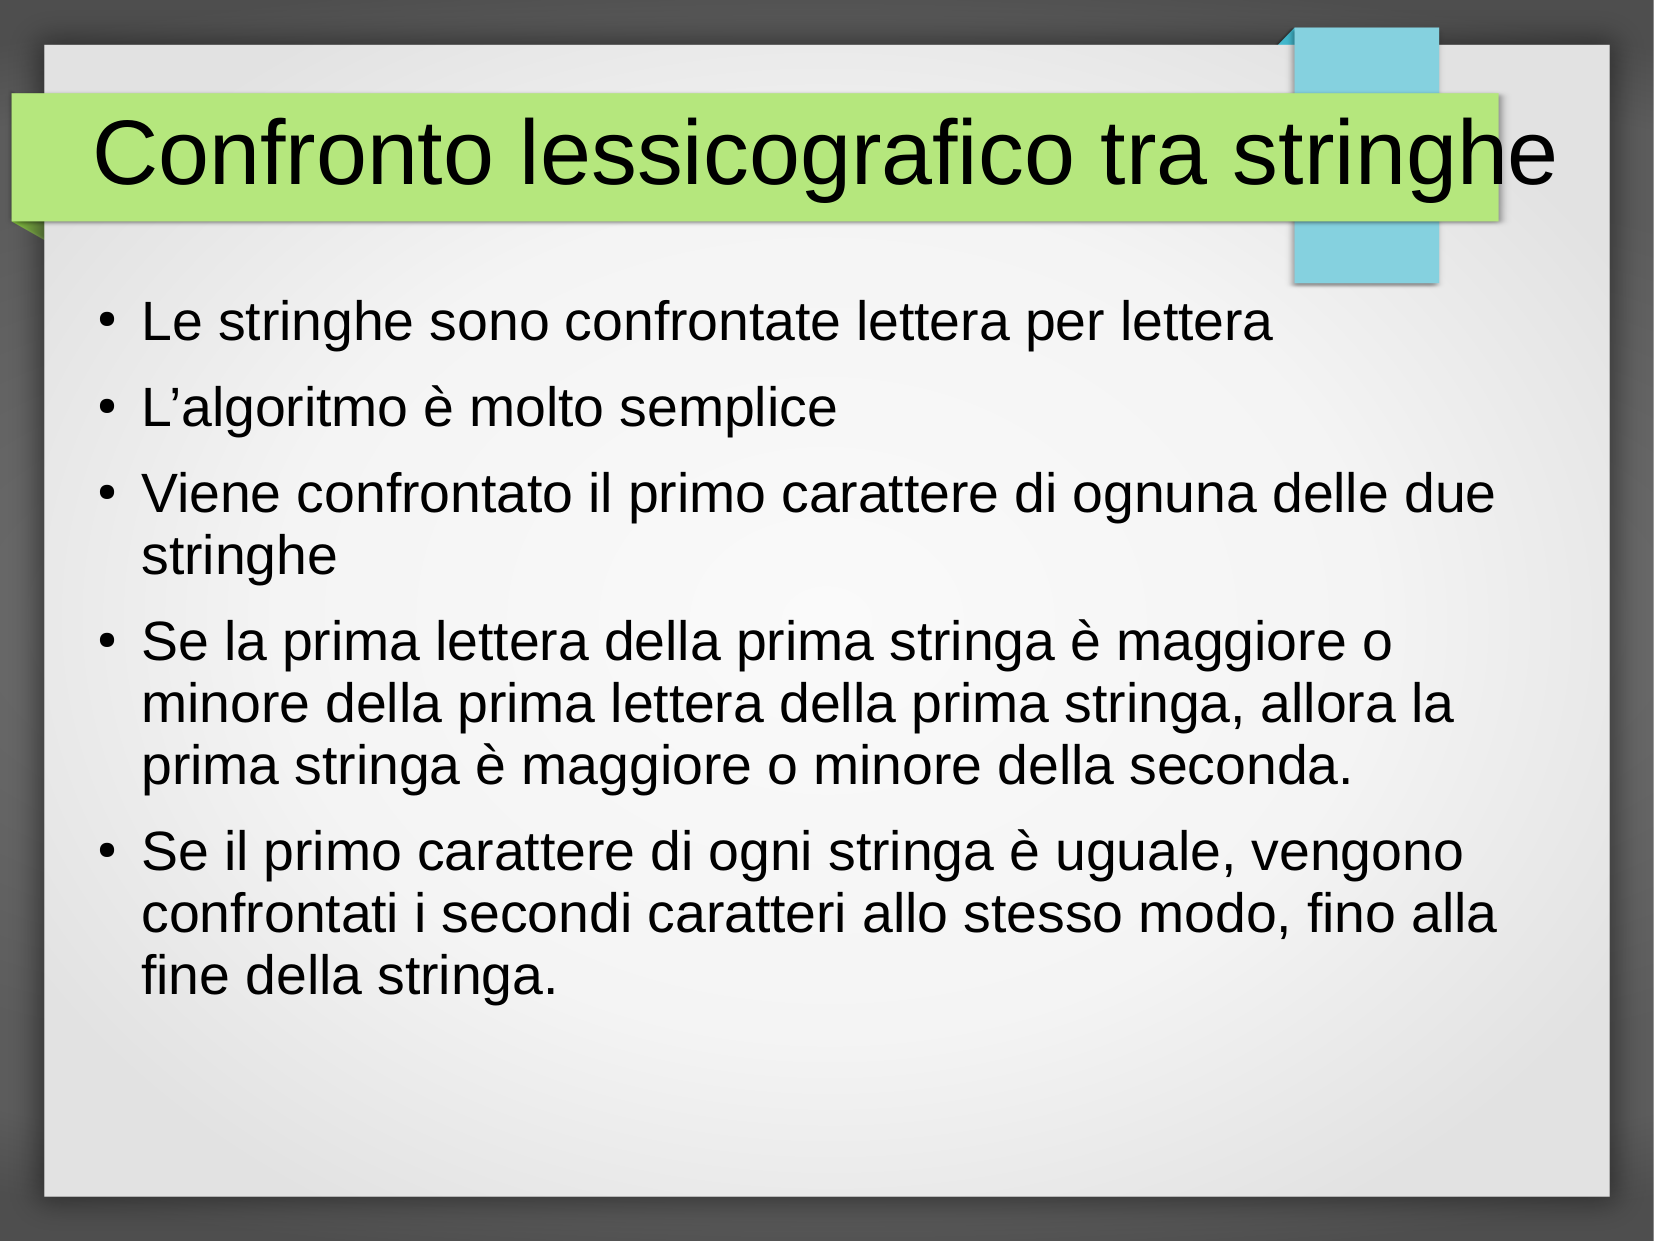

# Confronto lessicografico tra stringhe
Le stringhe sono confrontate lettera per lettera
L’algoritmo è molto semplice
Viene confrontato il primo carattere di ognuna delle due stringhe
Se la prima lettera della prima stringa è maggiore o minore della prima lettera della prima stringa, allora la prima stringa è maggiore o minore della seconda.
Se il primo carattere di ogni stringa è uguale, vengono confrontati i secondi caratteri allo stesso modo, fino alla fine della stringa.